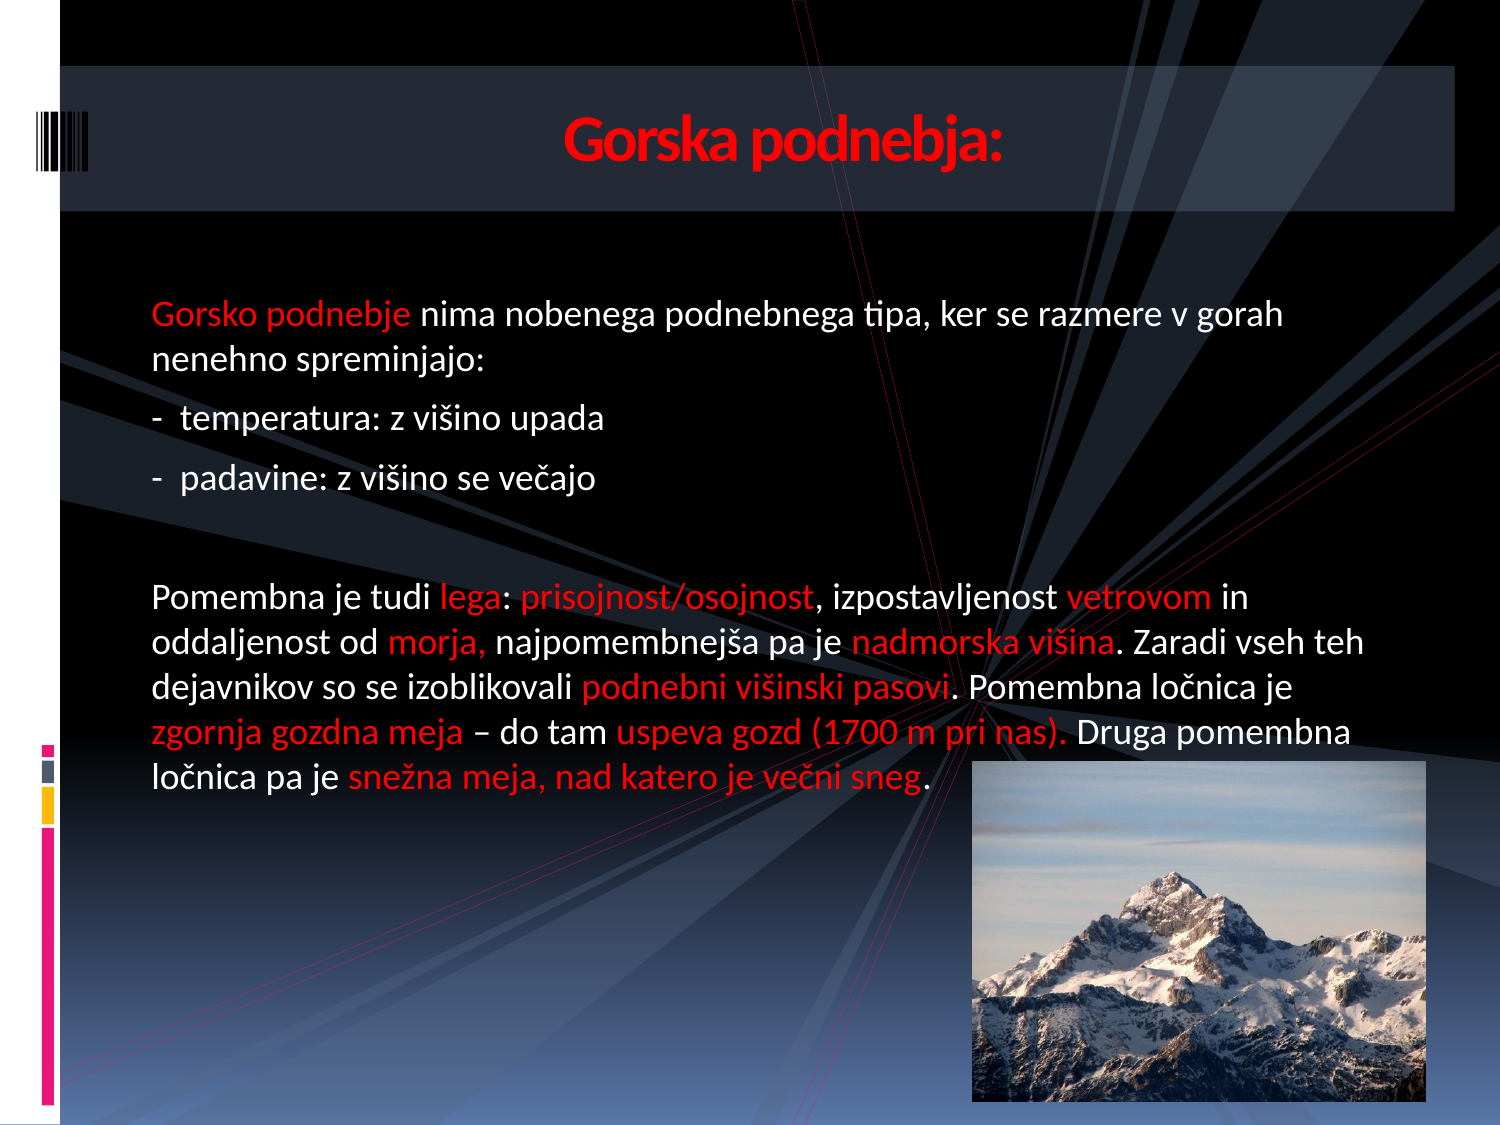

Gorska podnebja:
# Gorsko podnebje nima nobenega podnebnega tipa, ker se razmere v gorah nenehno spreminjajo:
- temperatura: z višino upada
- padavine: z višino se večajo
Pomembna je tudi lega: prisojnost/osojnost, izpostavljenost vetrovom in oddaljenost od morja, najpomembnejša pa je nadmorska višina. Zaradi vseh teh dejavnikov so se izoblikovali podnebni višinski pasovi. Pomembna ločnica je zgornja gozdna meja – do tam uspeva gozd (1700 m pri nas). Druga pomembna ločnica pa je snežna meja, nad katero je večni sneg.